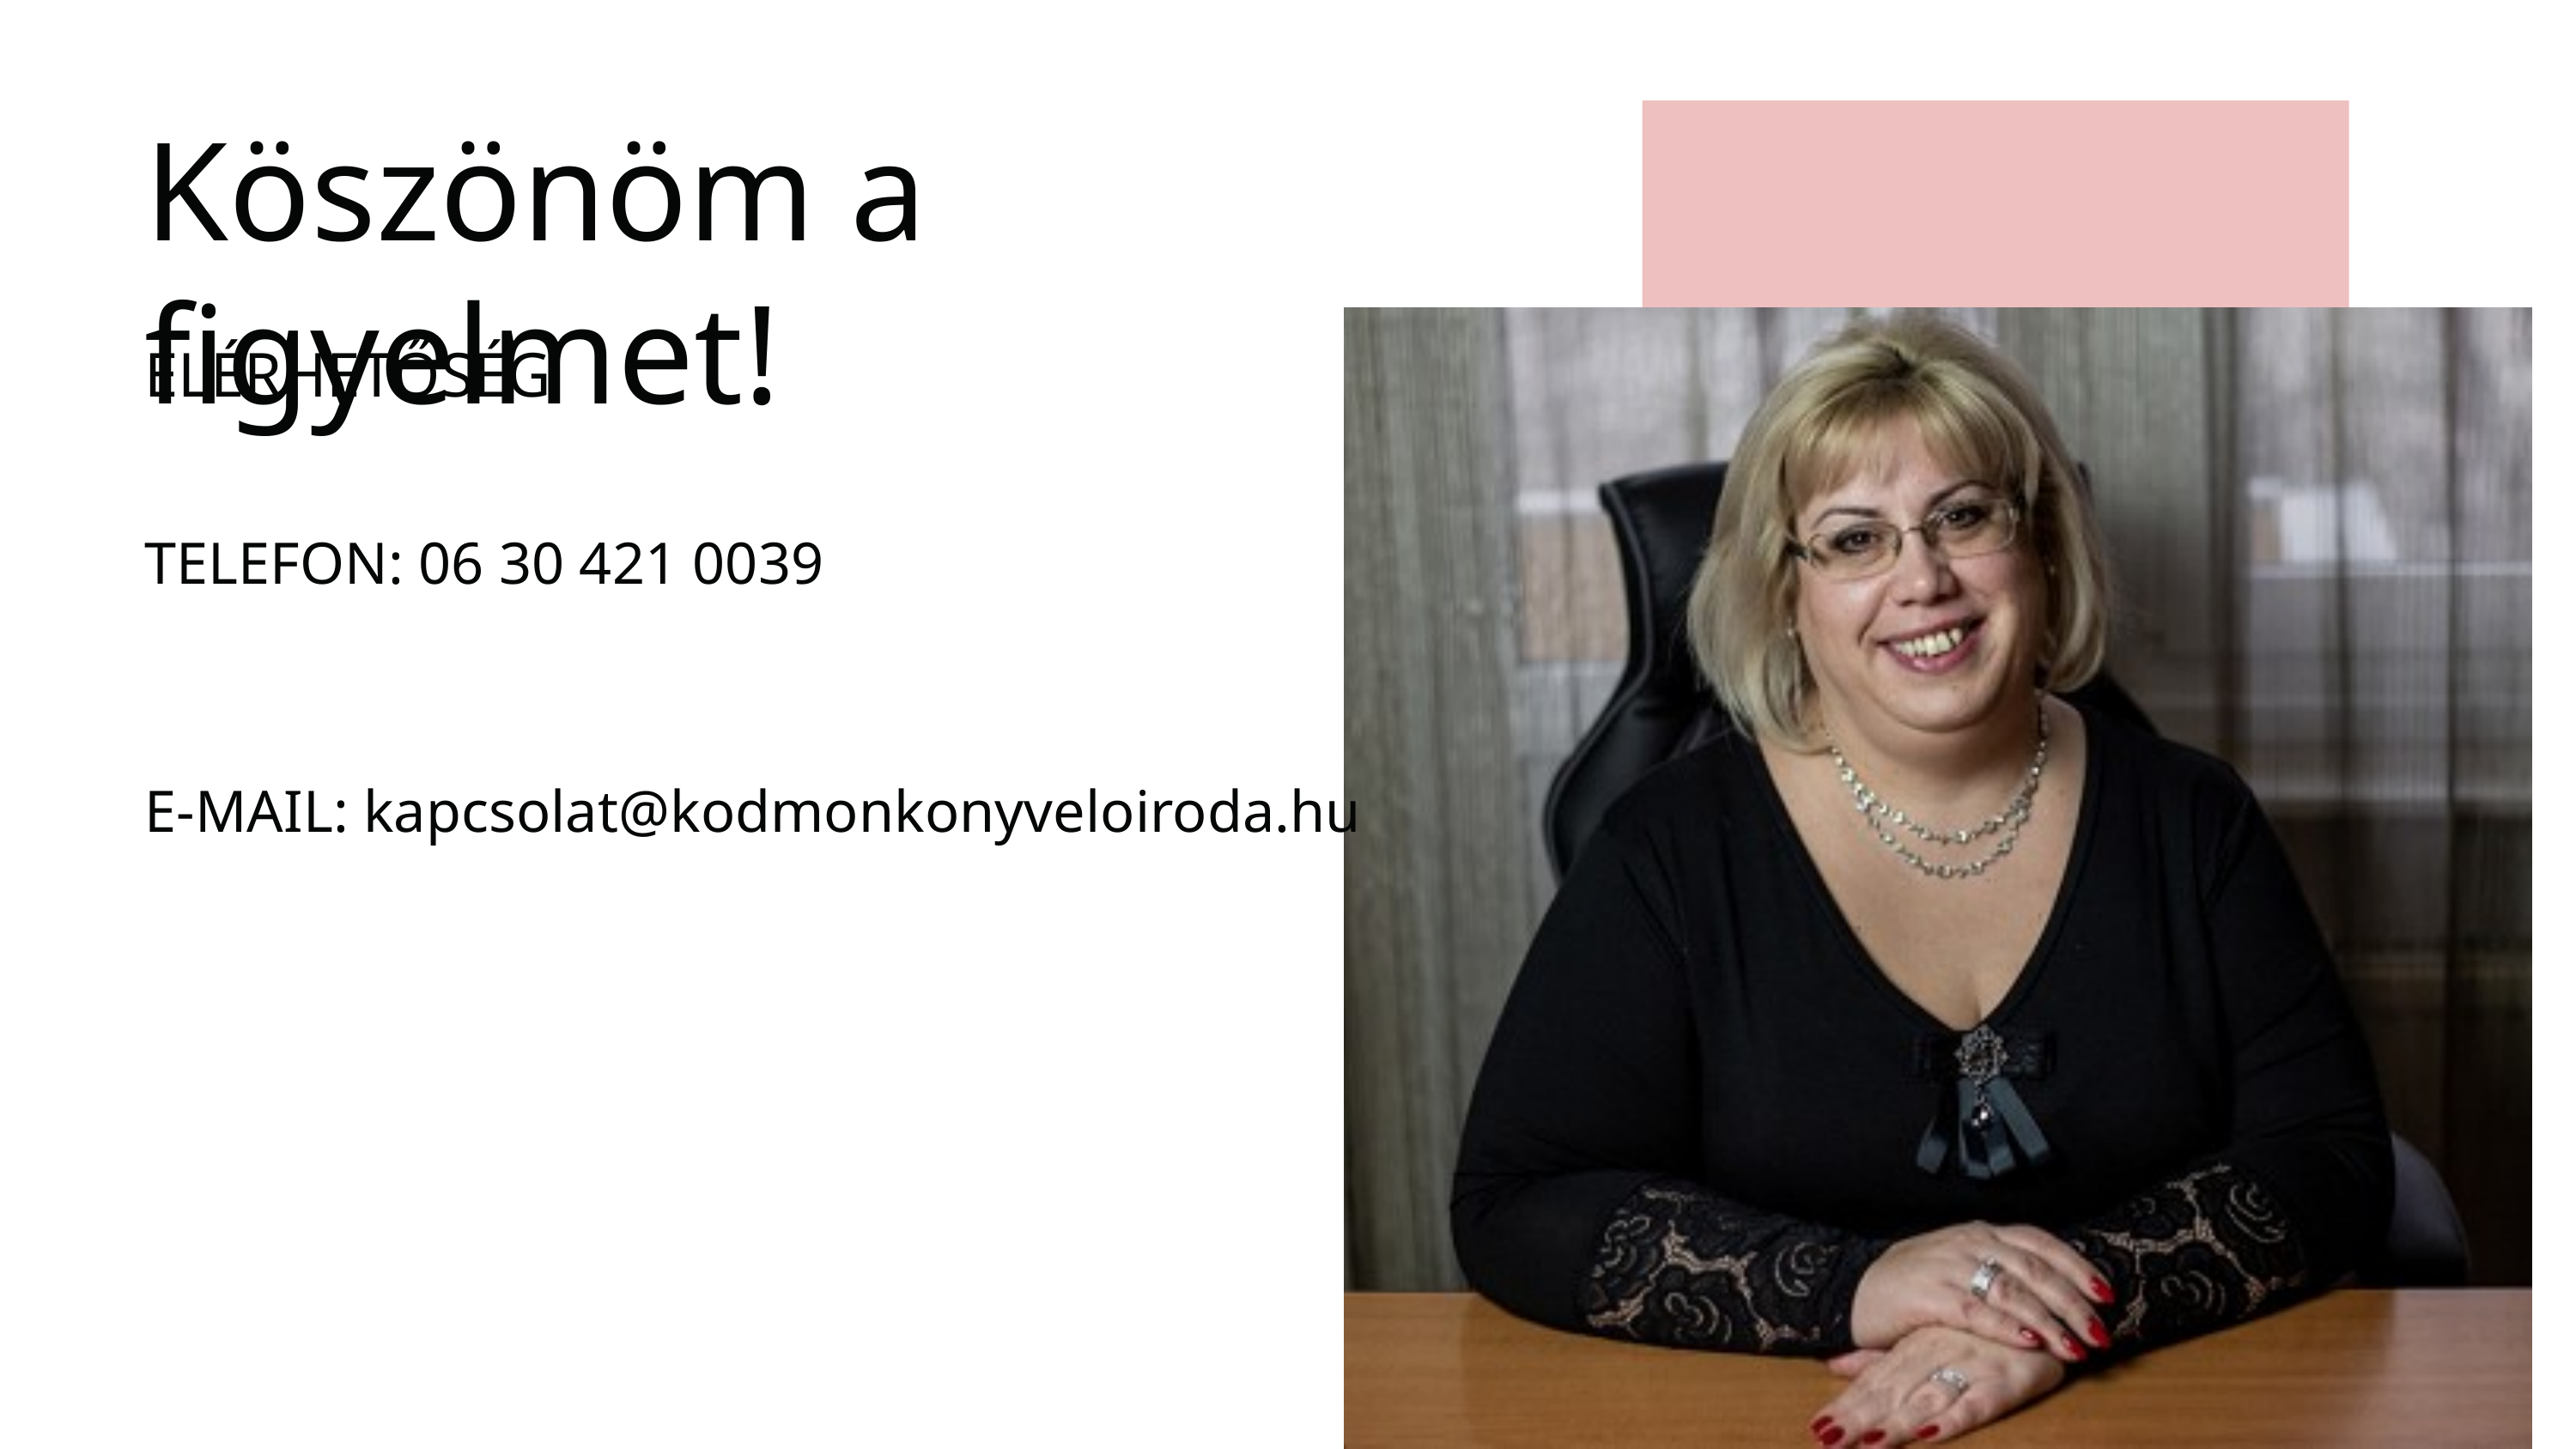

Köszönöm a figyelmet!
ELÉRHETŐSÉG
TELEFON: 06 30 421 0039
E-MAIL: kapcsolat@kodmonkonyveloiroda.hu